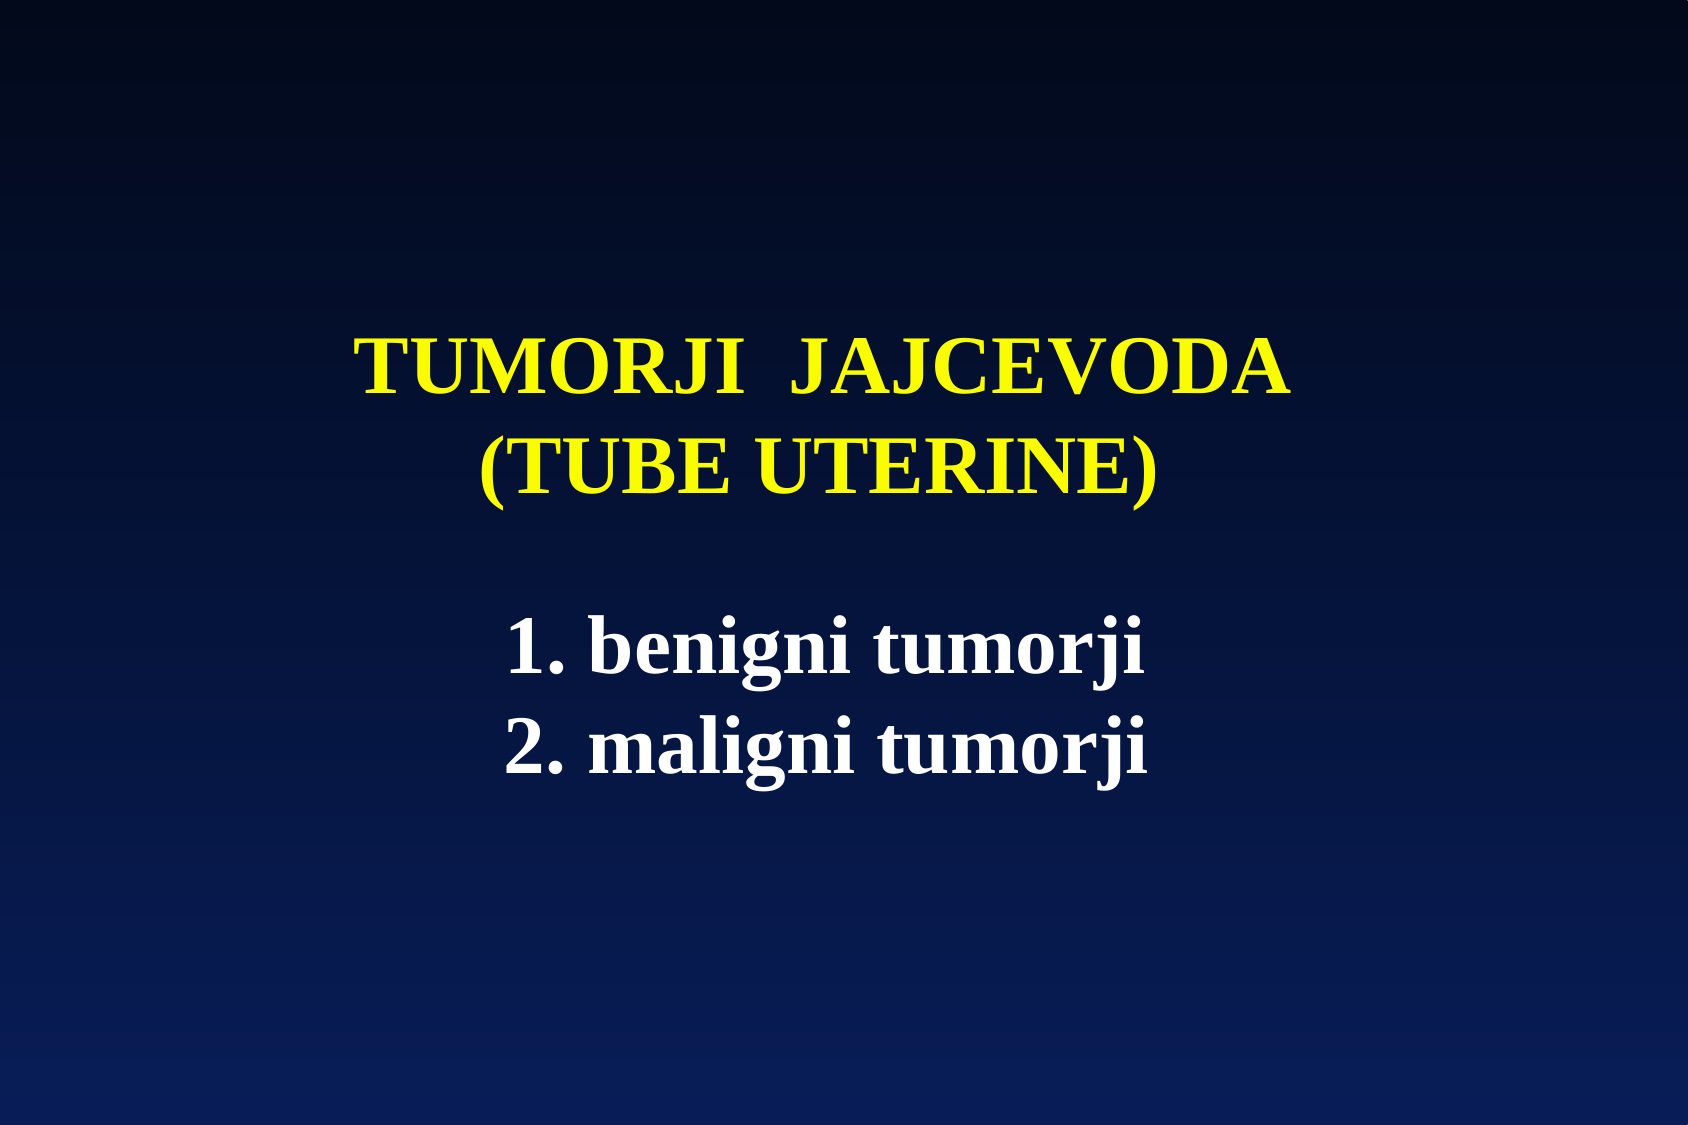

# TUMORJI JAJCEVODA (TUBE UTERINE) 1. benigni tumorji 2. maligni tumorji